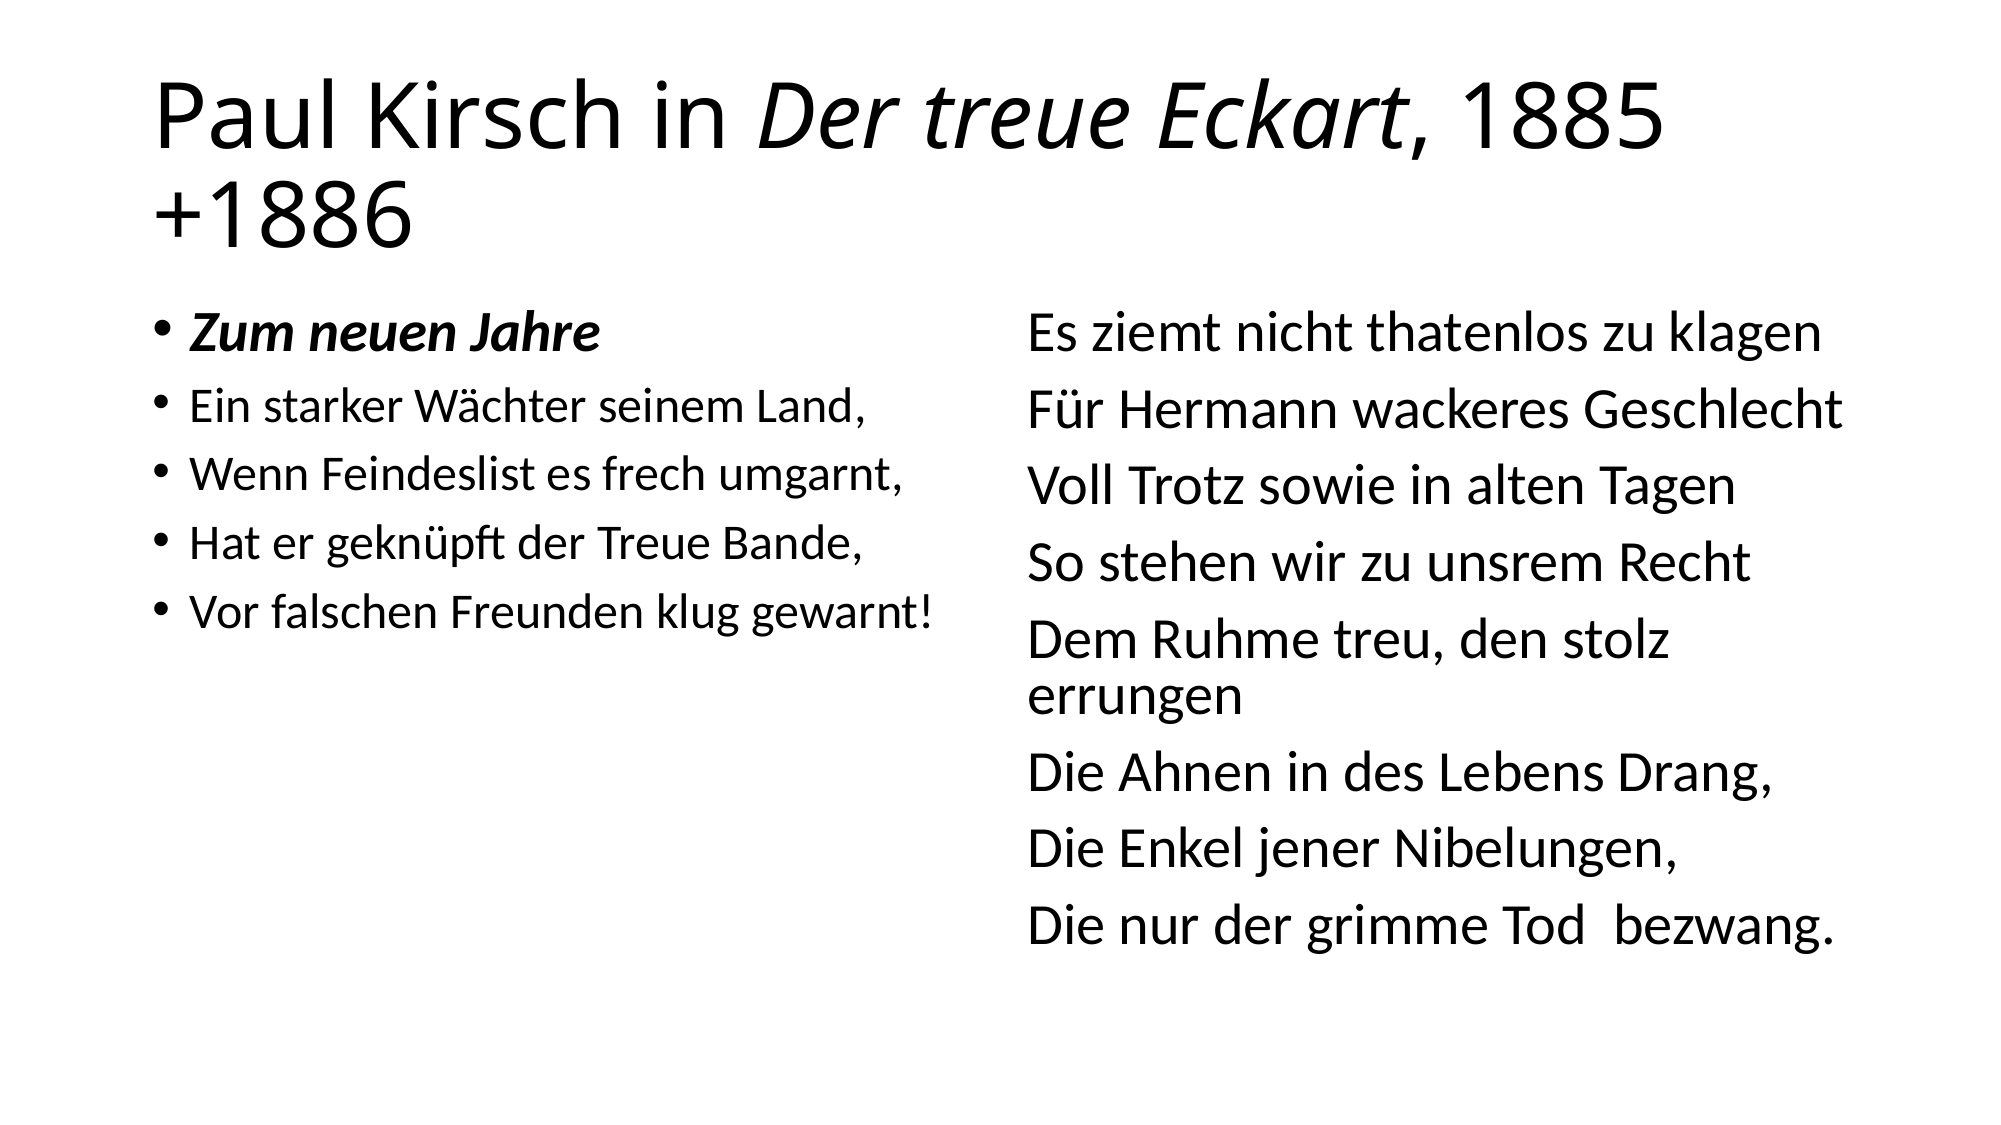

# Paul Kirsch in Der treue Eckart, 1885 +1886
Zum neuen Jahre
Ein starker Wächter seinem Land,
Wenn Feindeslist es frech umgarnt,
Hat er geknüpft der Treue Bande,
Vor falschen Freunden klug gewarnt!
Es ziemt nicht thatenlos zu klagen
Für Hermann wackeres Geschlecht
Voll Trotz sowie in alten Tagen
So stehen wir zu unsrem Recht
Dem Ruhme treu, den stolz errungen
Die Ahnen in des Lebens Drang,
Die Enkel jener Nibelungen,
Die nur der grimme Tod bezwang.